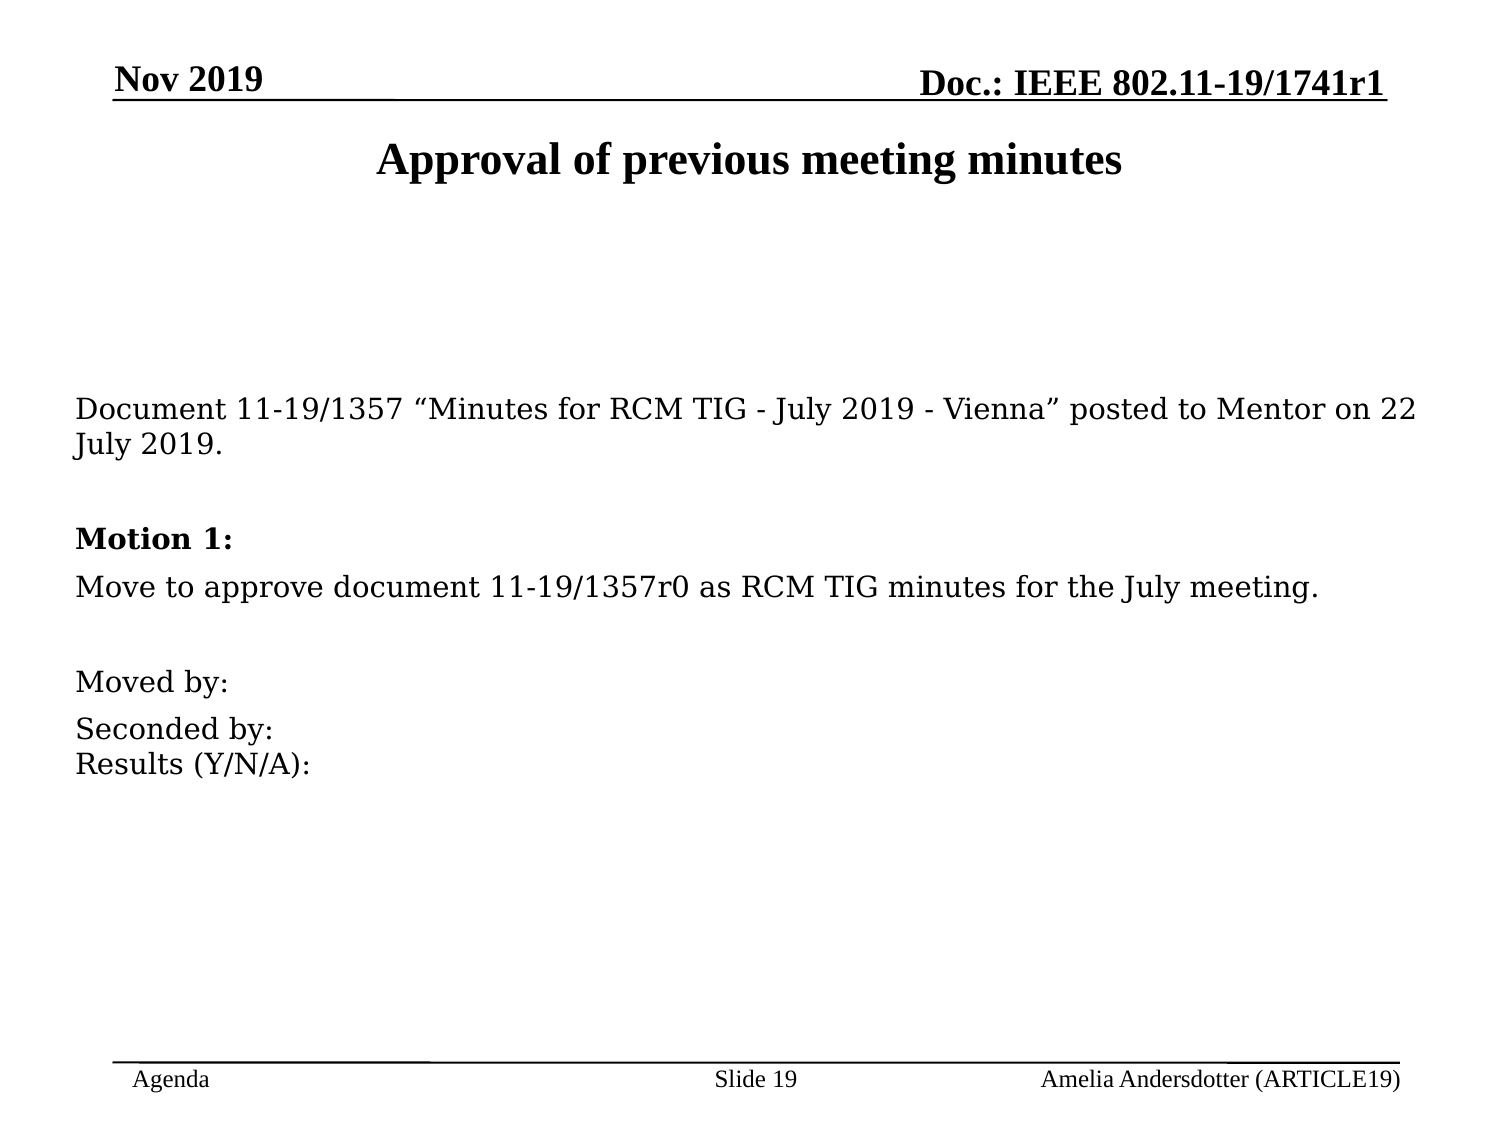

Nov 2019
Approval of previous meeting minutes
Document 11-19/1357 “Minutes for RCM TIG - July 2019 - Vienna” posted to Mentor on 22 July 2019.
Motion 1:
Move to approve document 11-19/1357r0 as RCM TIG minutes for the July meeting.
Moved by:
Seconded by:
Results (Y/N/A):
Slide
Amelia Andersdotter (ARTICLE19)